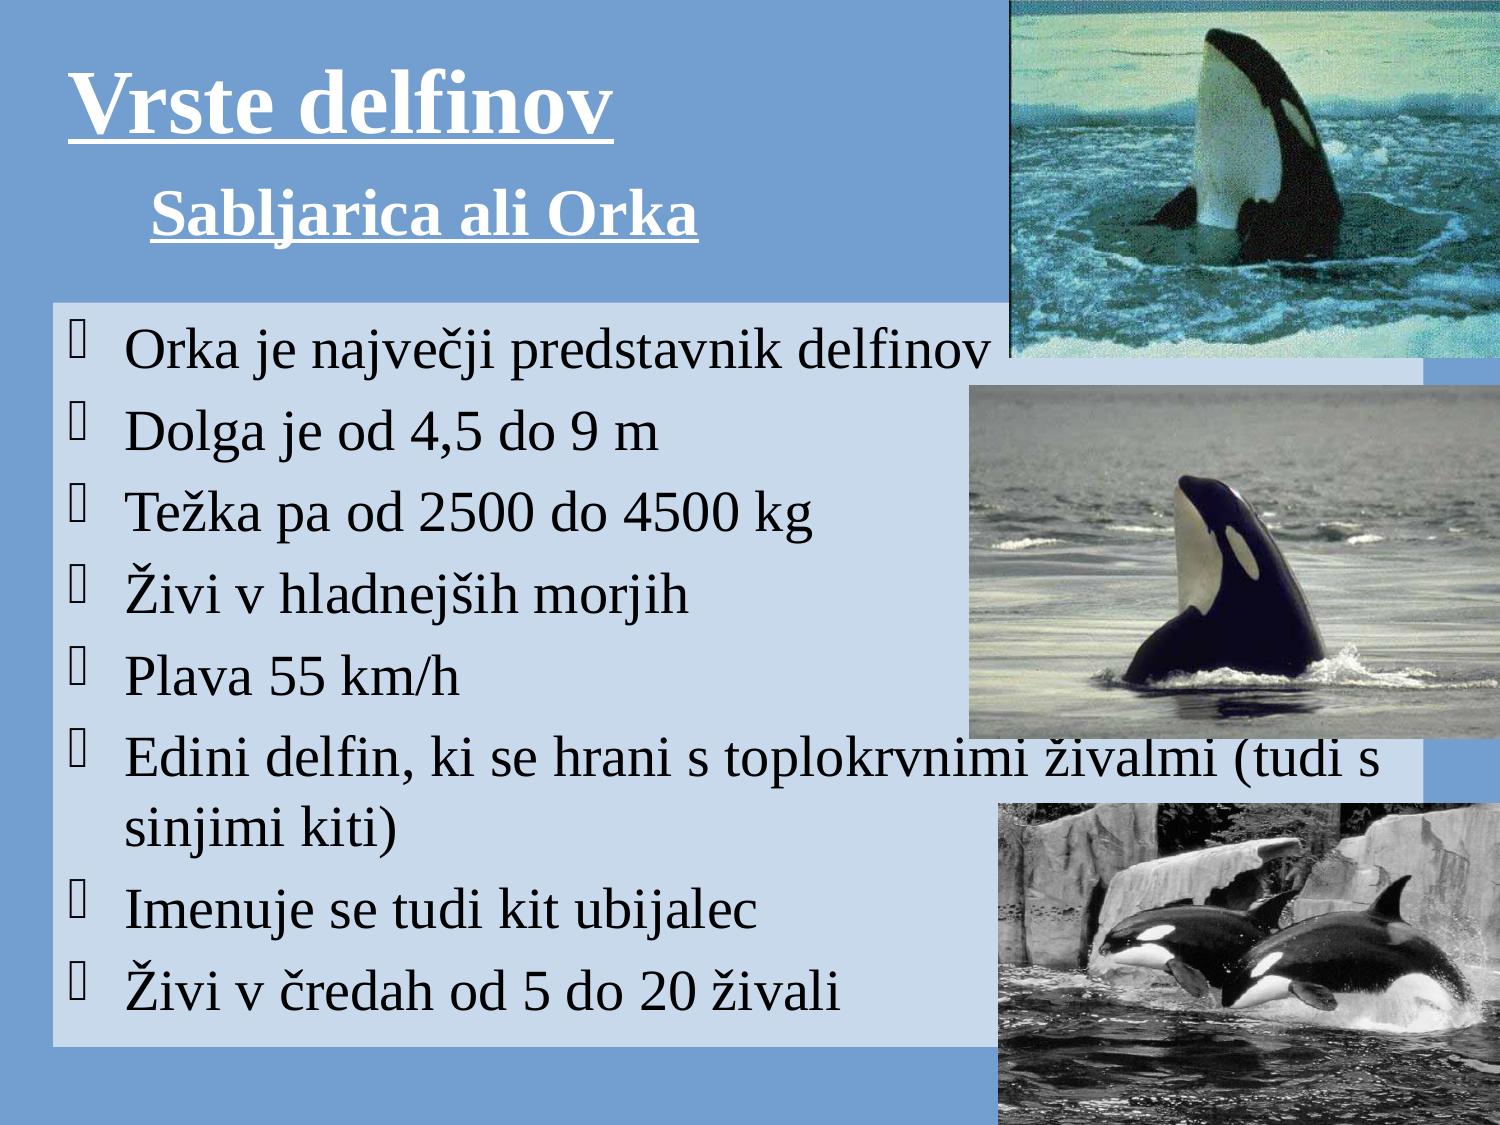

Vrste delfinov
Sabljarica ali Orka
Orka je največji predstavnik delfinov
Dolga je od 4,5 do 9 m
Težka pa od 2500 do 4500 kg
Živi v hladnejših morjih
Plava 55 km/h
Edini delfin, ki se hrani s toplokrvnimi živalmi (tudi s sinjimi kiti)
Imenuje se tudi kit ubijalec
Živi v čredah od 5 do 20 živali